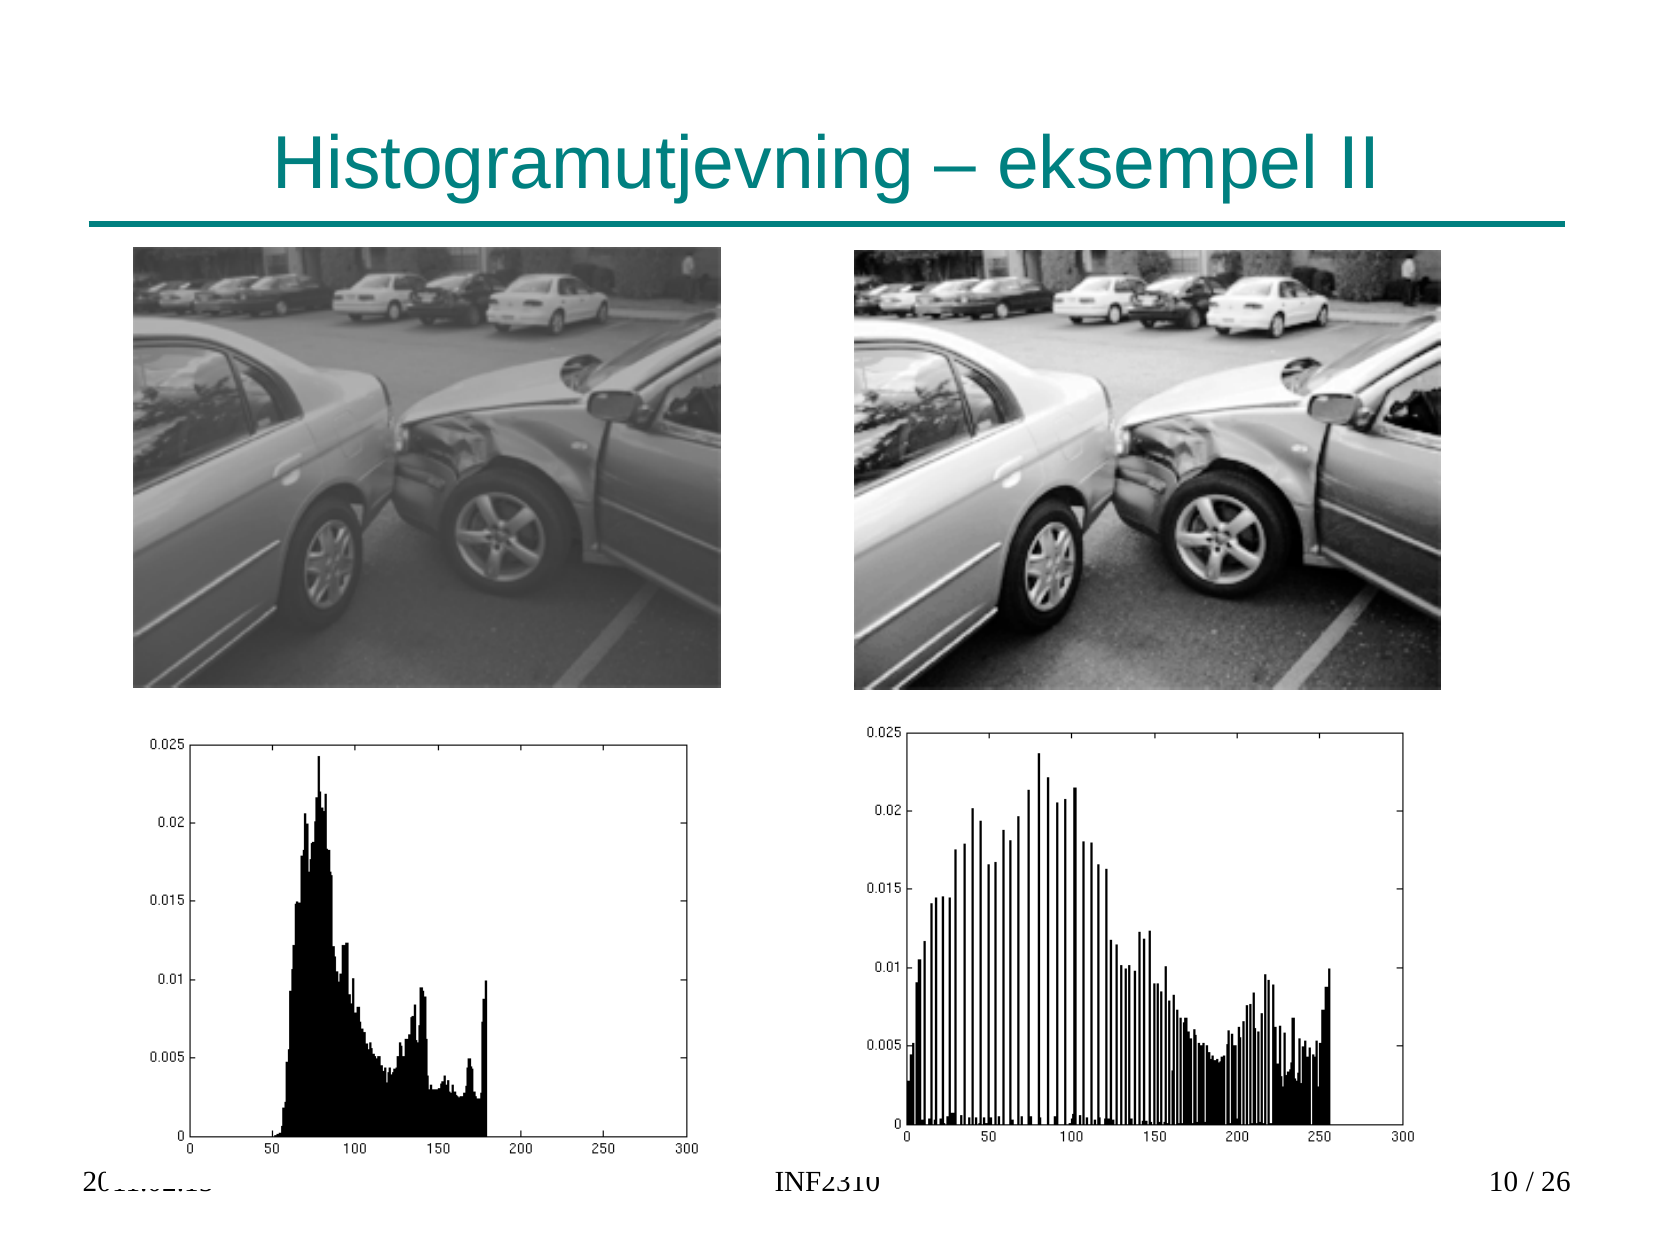

# Histogramutjevning – eksempel II
2011.02.15
INF2310
10